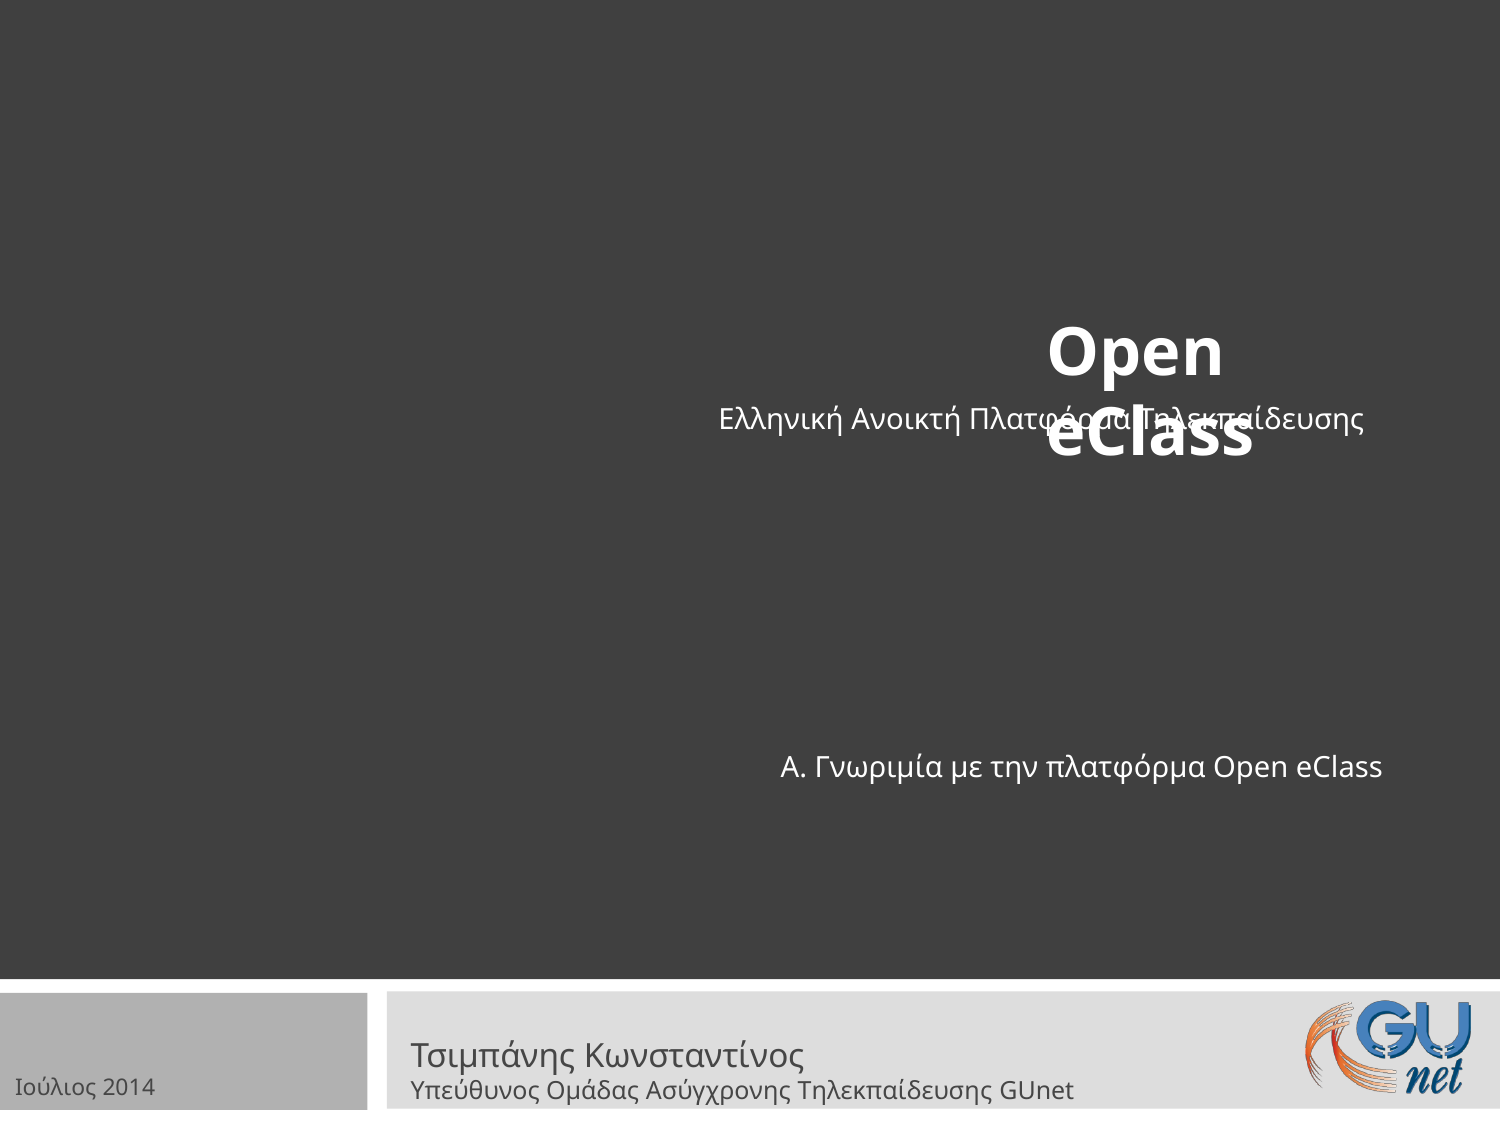

Open eClass
Ελληνική Ανοικτή Πλατφόρμα Τηλεκπαίδευσης
Α. Γνωριμία με την πλατφόρμα Open eClass
Τσιμπάνης Κωνσταντίνος
Υπεύθυνος Ομάδας Ασύγχρονης Τηλεκπαίδευσης GUnet
Ιούλιος 2014